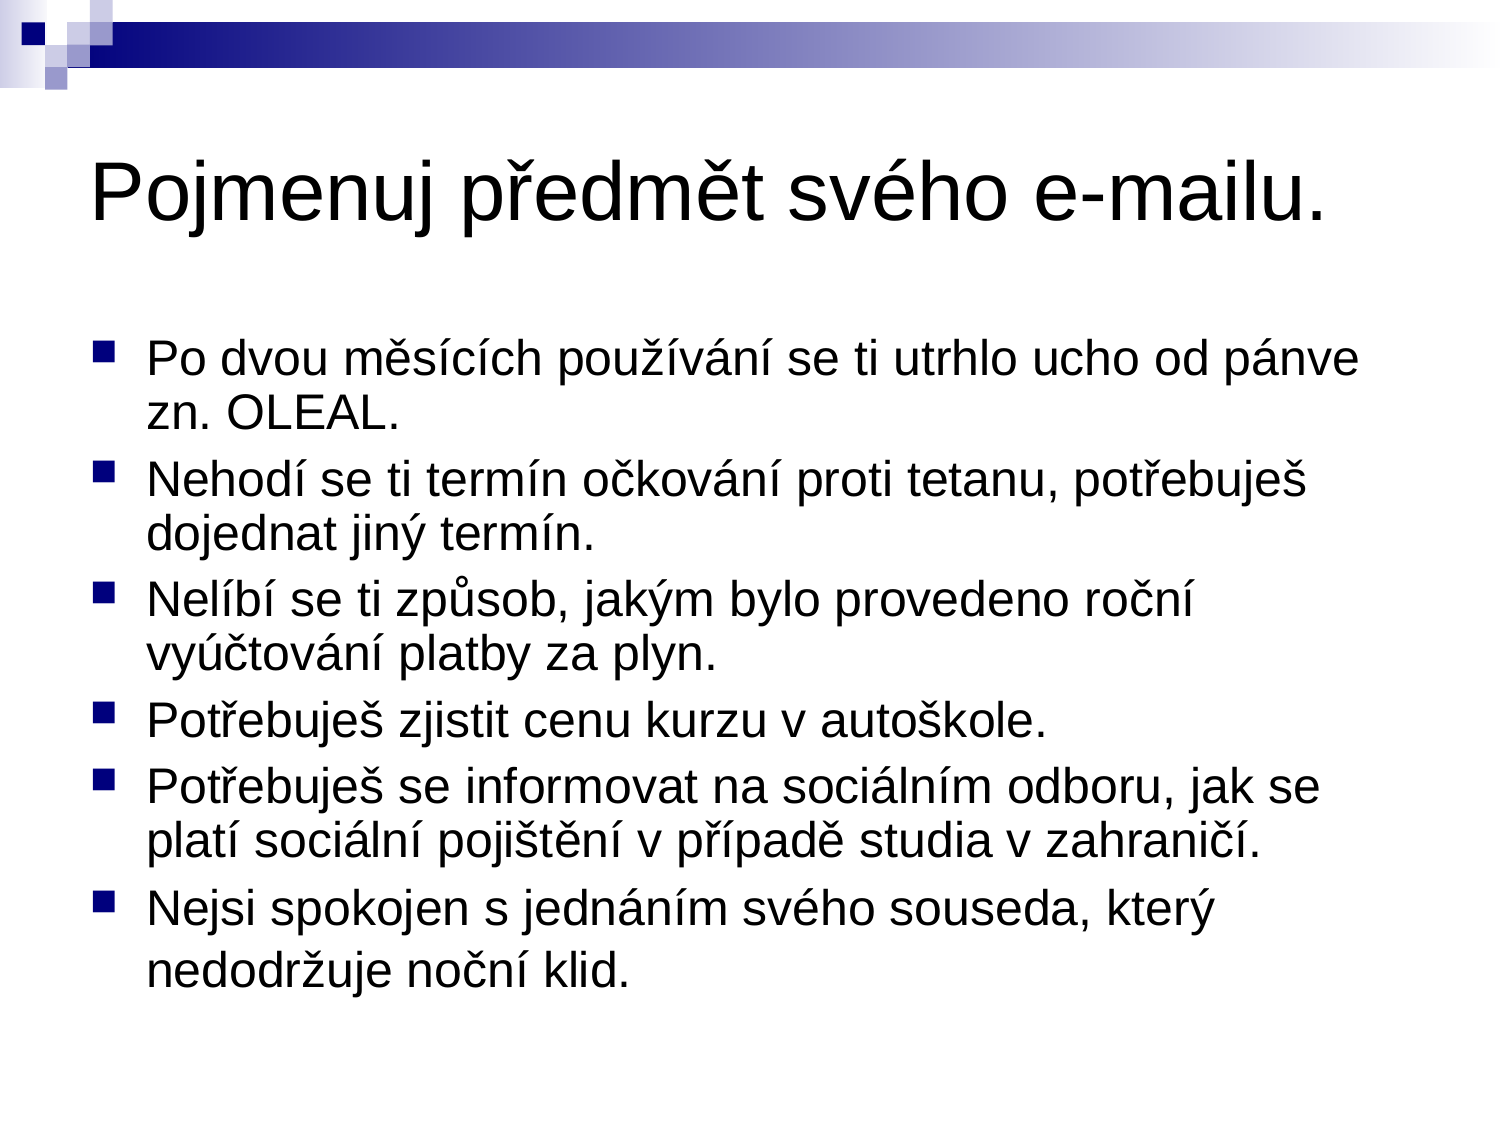

# Pojmenuj předmět svého e-mailu.
Po dvou měsících používání se ti utrhlo ucho od pánve zn. OLEAL.
Nehodí se ti termín očkování proti tetanu, potřebuješ dojednat jiný termín.
Nelíbí se ti způsob, jakým bylo provedeno roční vyúčtování platby za plyn.
Potřebuješ zjistit cenu kurzu v autoškole.
Potřebuješ se informovat na sociálním odboru, jak se platí sociální pojištění v případě studia v zahraničí.
Nejsi spokojen s jednáním svého souseda, který nedodržuje noční klid.